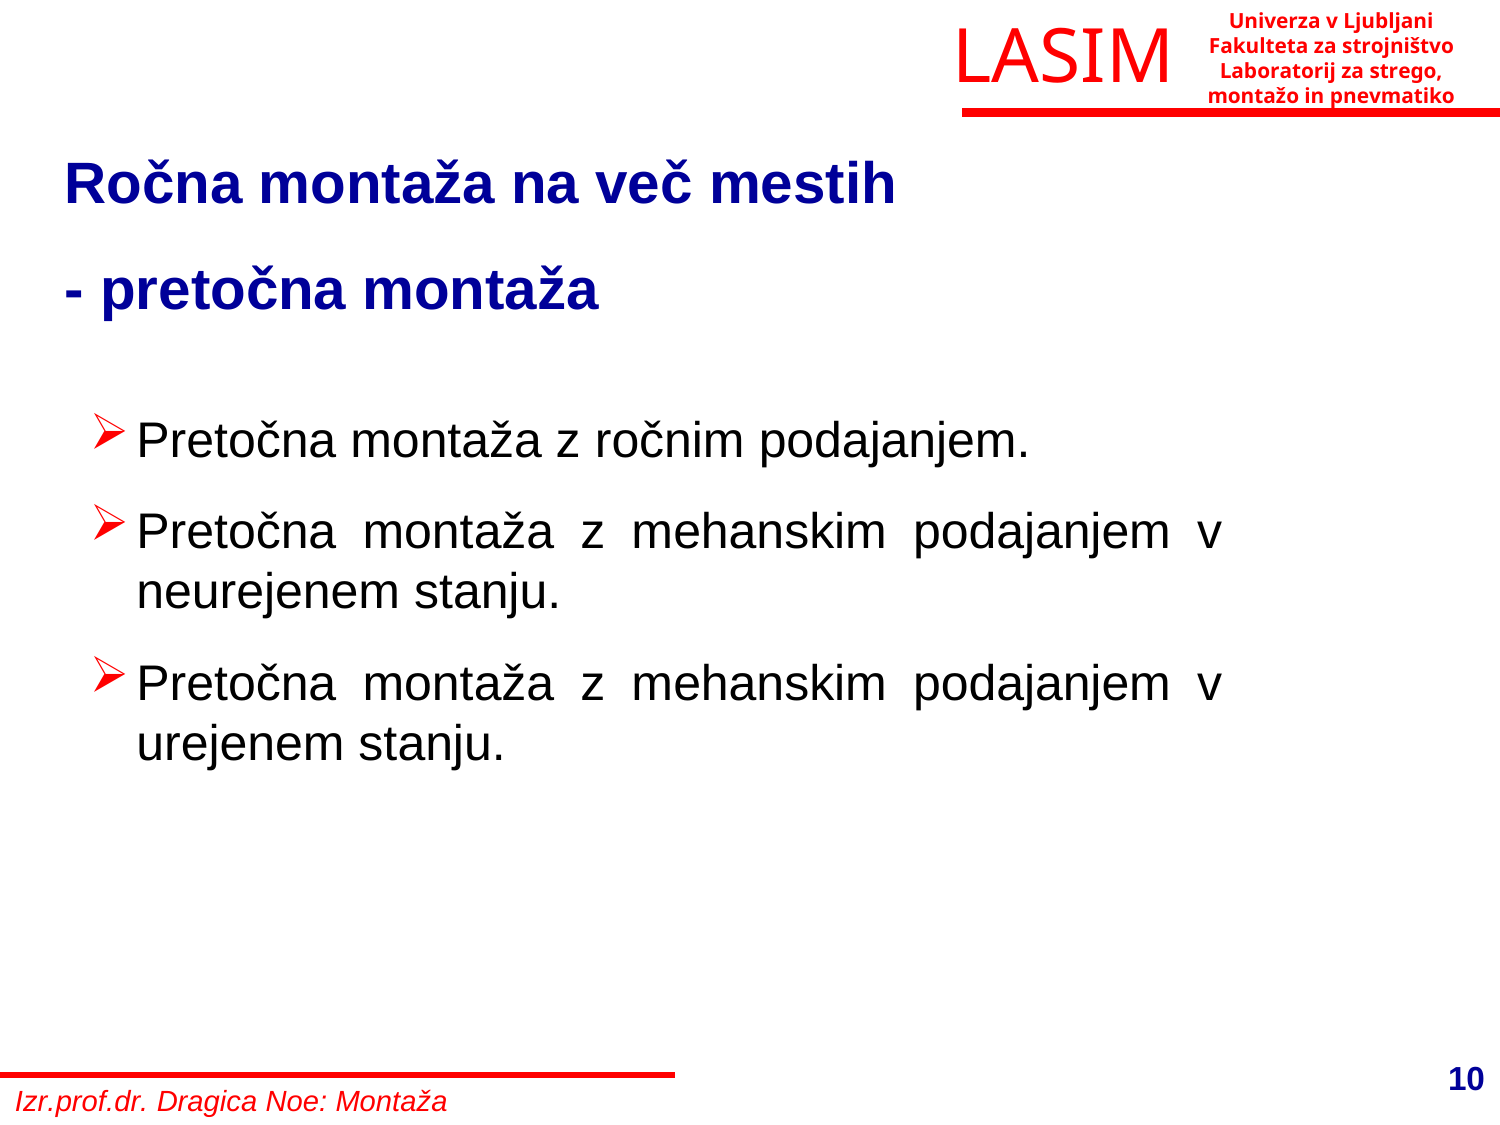

Ročna montaža na več mestih
- pretočna montaža
Pretočna montaža z ročnim podajanjem.
Pretočna montaža z mehanskim podajanjem v neurejenem stanju.
Pretočna montaža z mehanskim podajanjem v urejenem stanju.